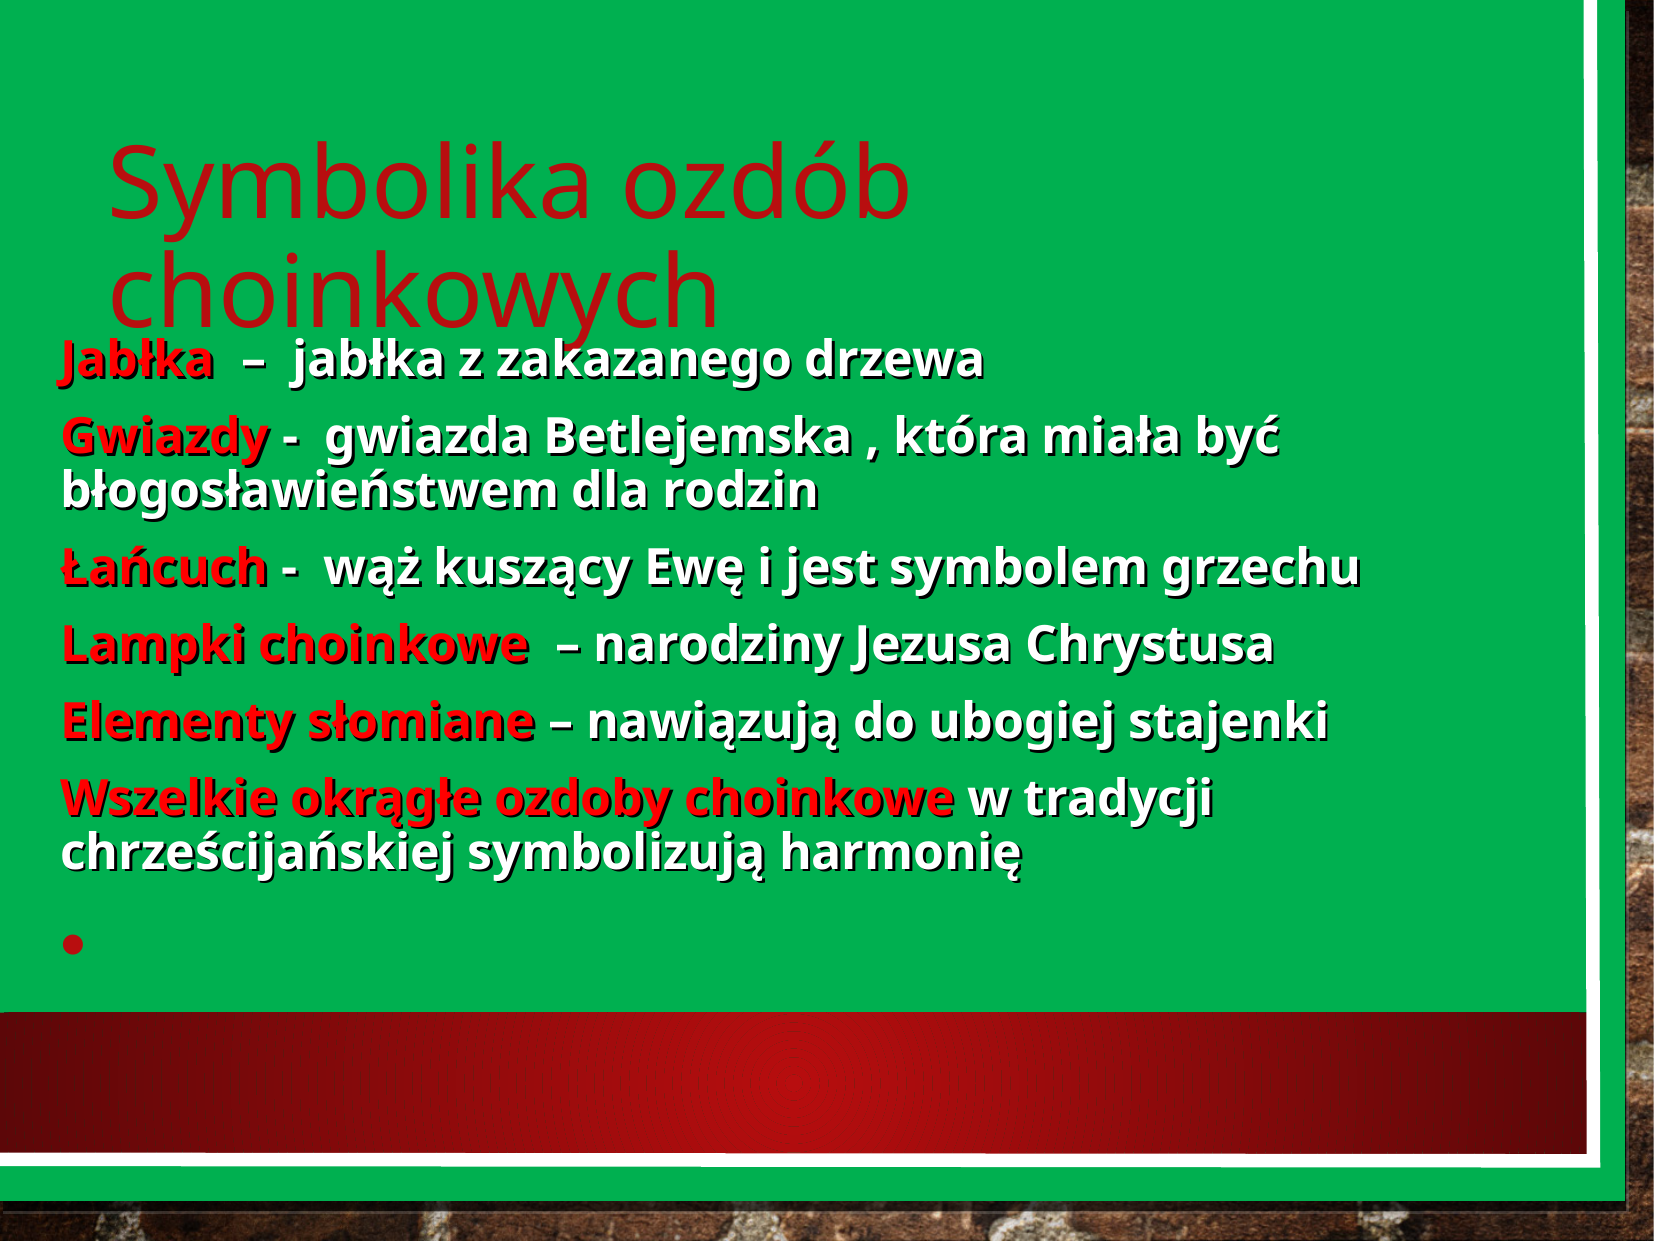

# Symbolika ozdób choinkowych
Jabłka – jabłka z zakazanego drzewa
Gwiazdy - gwiazda Betlejemska , która miała być błogosławieństwem dla rodzin
Łańcuch - wąż kuszący Ewę i jest symbolem grzechu
Lampki choinkowe – narodziny Jezusa Chrystusa
Elementy słomiane – nawiązują do ubogiej stajenki
Wszelkie okrągłe ozdoby choinkowe w tradycji chrześcijańskiej symbolizują harmonię